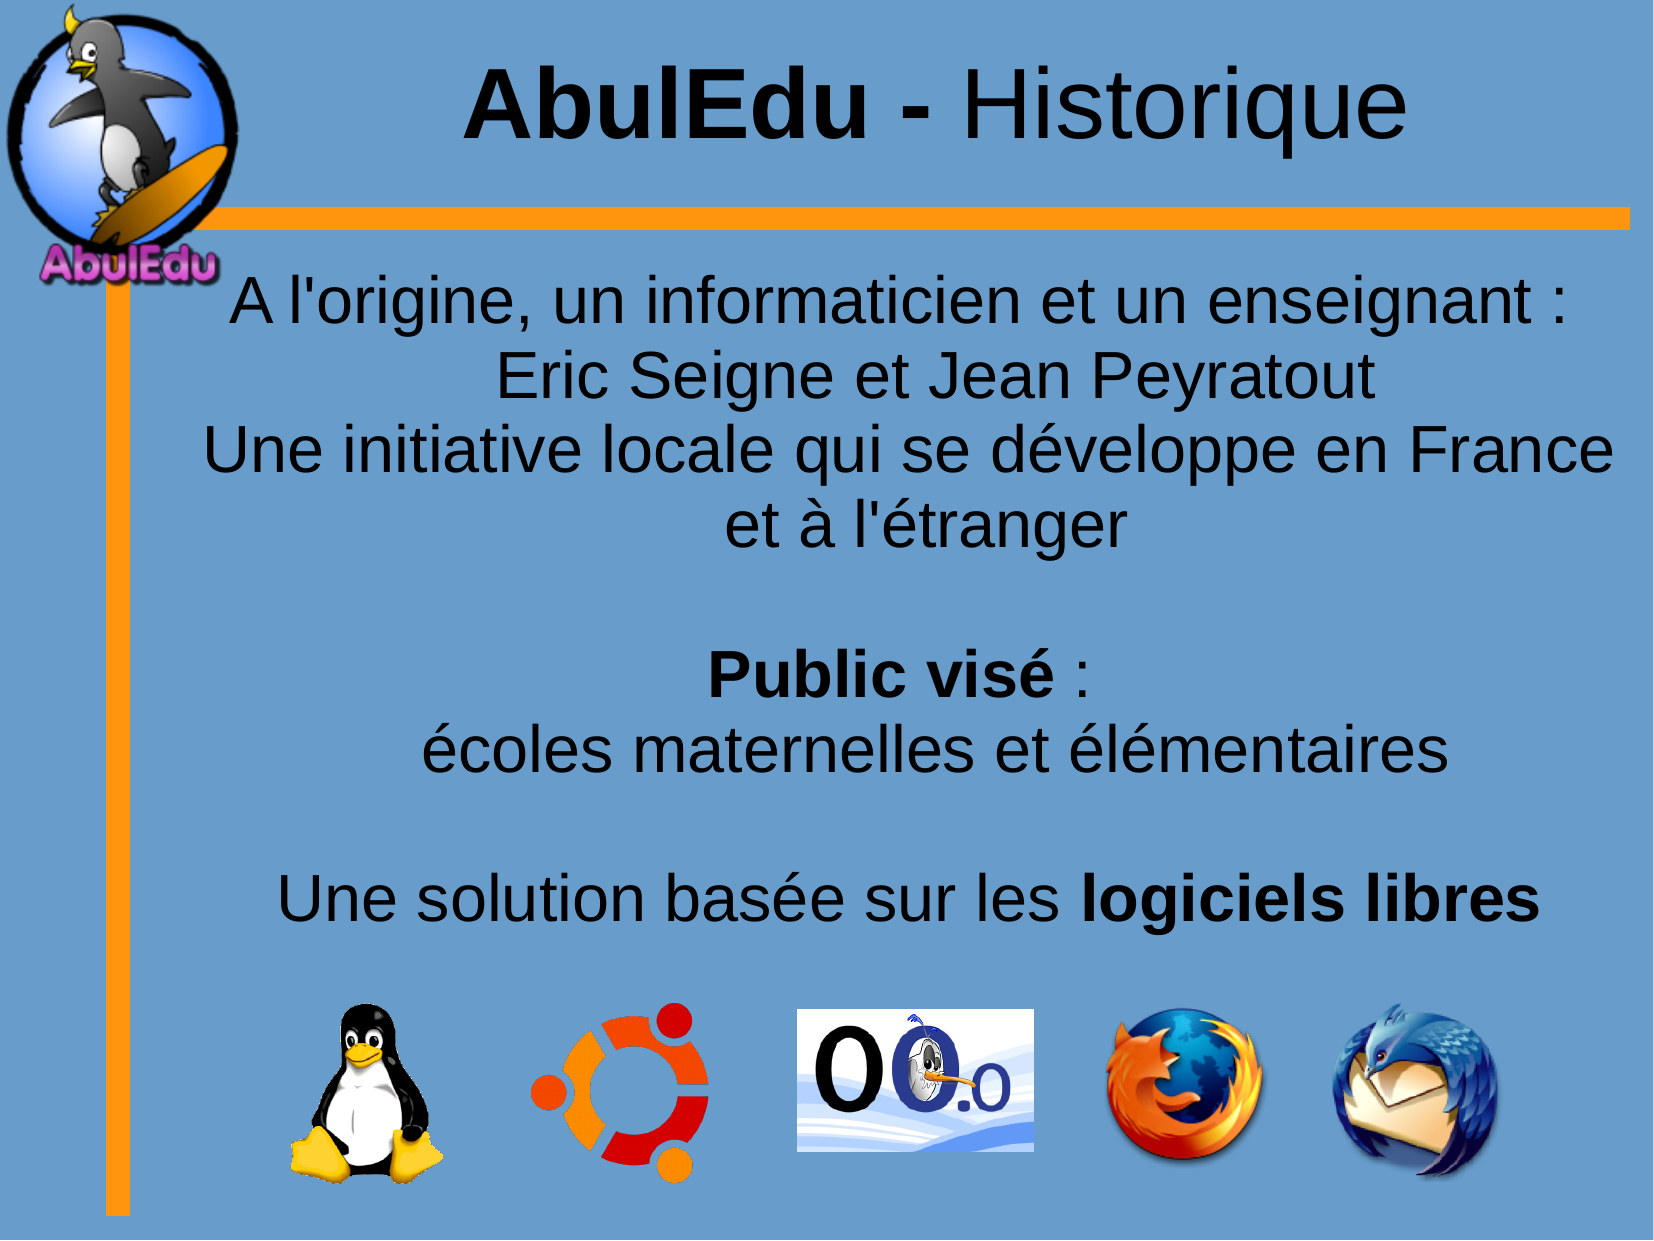

# AbulEdu - Historique
A l'origine, un informaticien et un enseignant :
Eric Seigne et Jean Peyratout
Une initiative locale qui se développe en France et à l'étranger
Public visé :
écoles maternelles et élémentaires
Une solution basée sur les logiciels libres